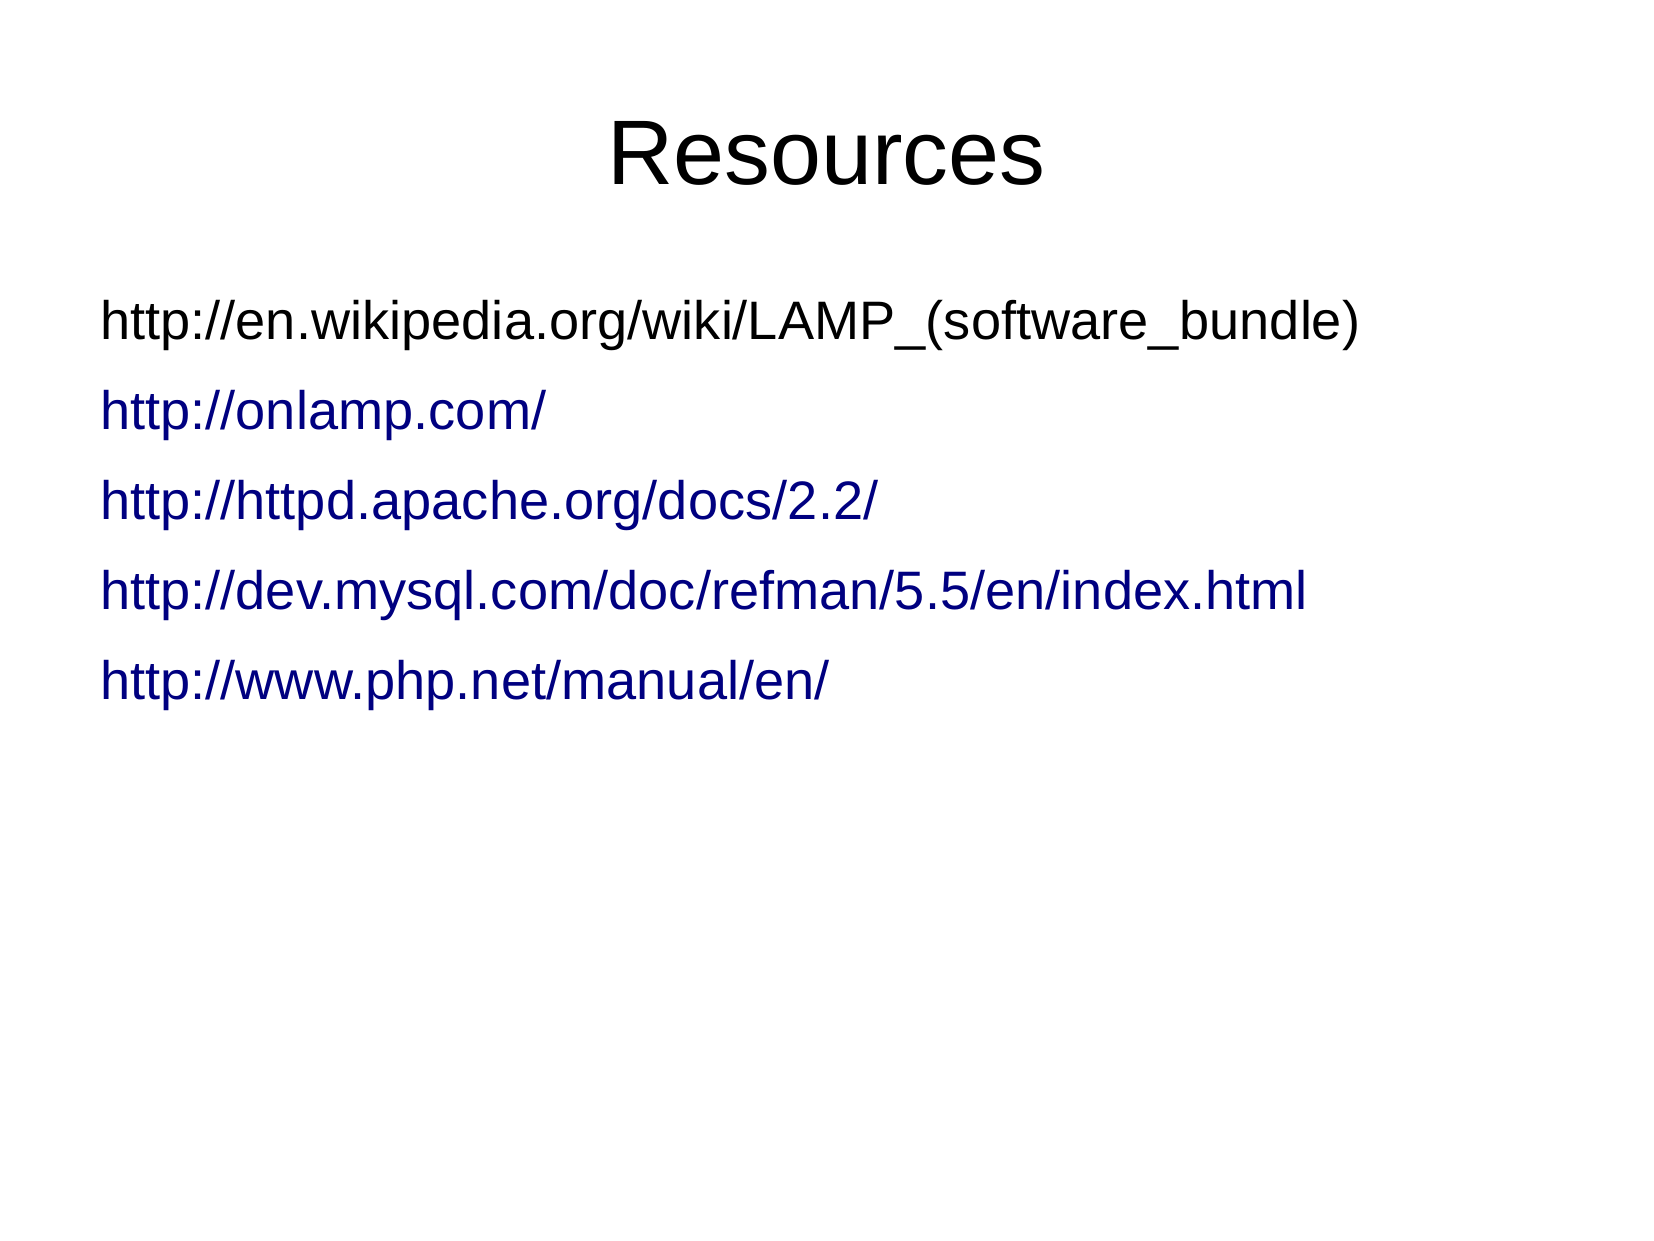

# Resources
http://en.wikipedia.org/wiki/LAMP_(software_bundle)
http://onlamp.com/
http://httpd.apache.org/docs/2.2/
http://dev.mysql.com/doc/refman/5.5/en/index.html
http://www.php.net/manual/en/